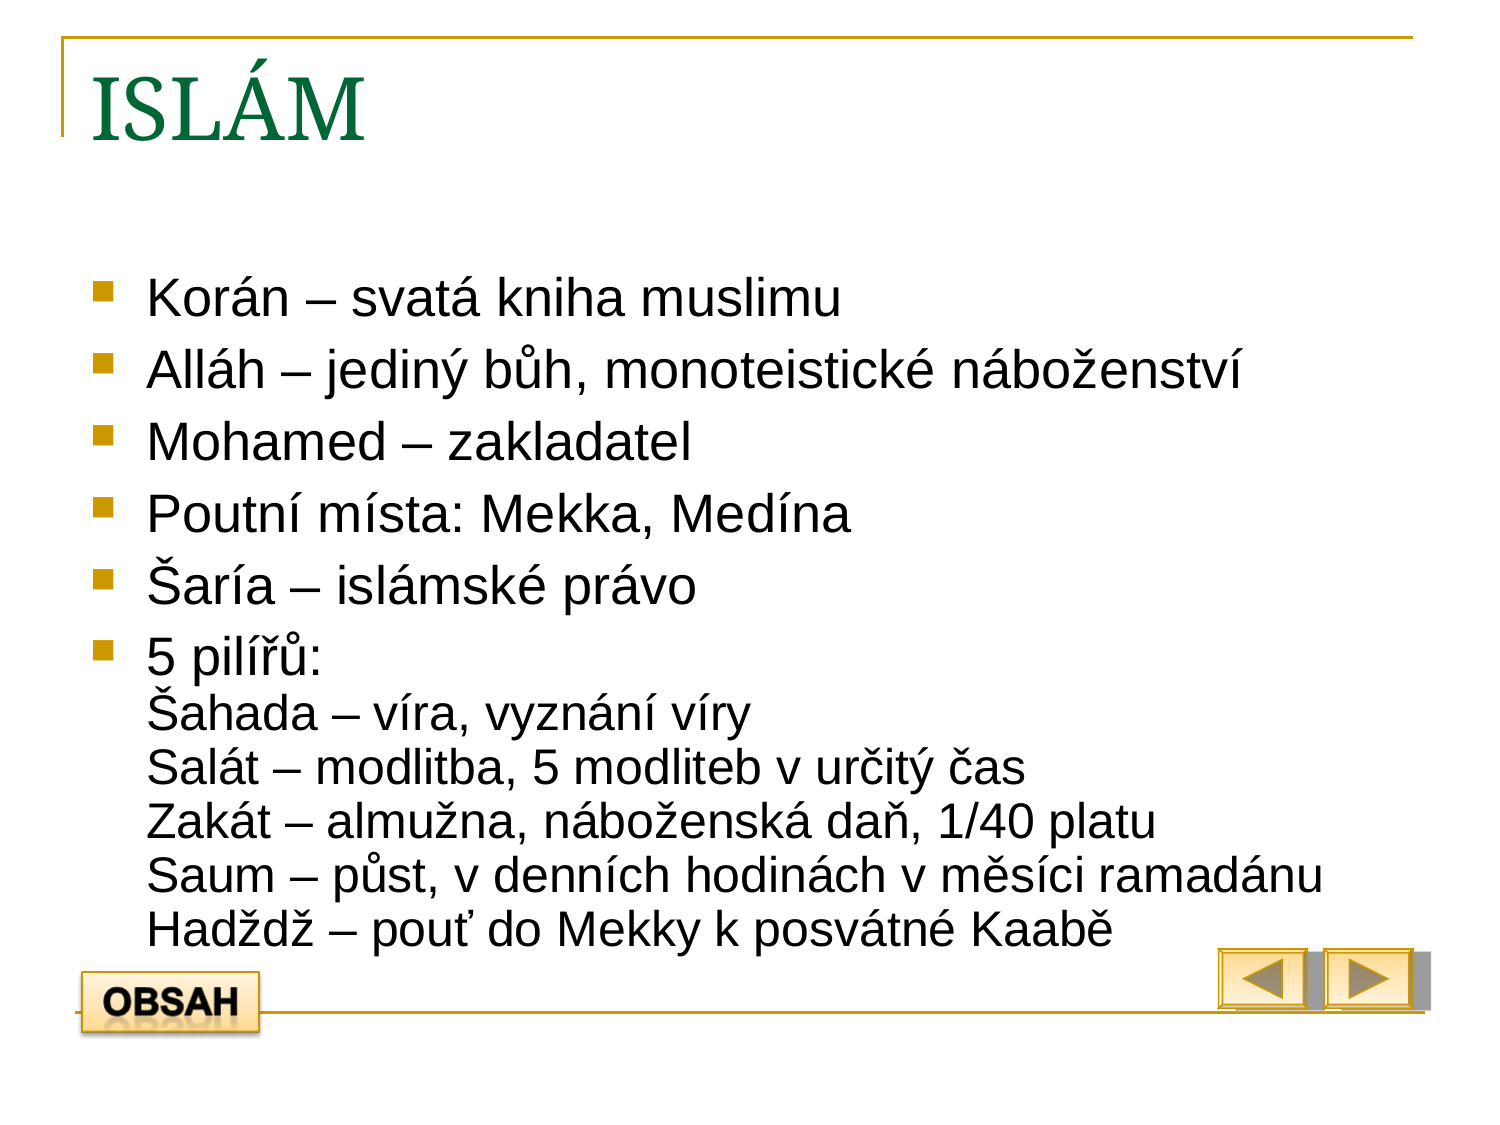

# ISLÁM
Korán – svatá kniha muslimu
Alláh – jediný bůh, monoteistické náboženství
Mohamed – zakladatel
Poutní místa: Mekka, Medína
Šaría – islámské právo
5 pilířů:
Šahada – víra, vyznání víry
Salát – modlitba, 5 modliteb v určitý čas
Zakát – almužna, náboženská daň, 1/40 platu
Saum – půst, v denních hodinách v měsíci ramadánu
Hadždž – pouť do Mekky k posvátné Kaabě